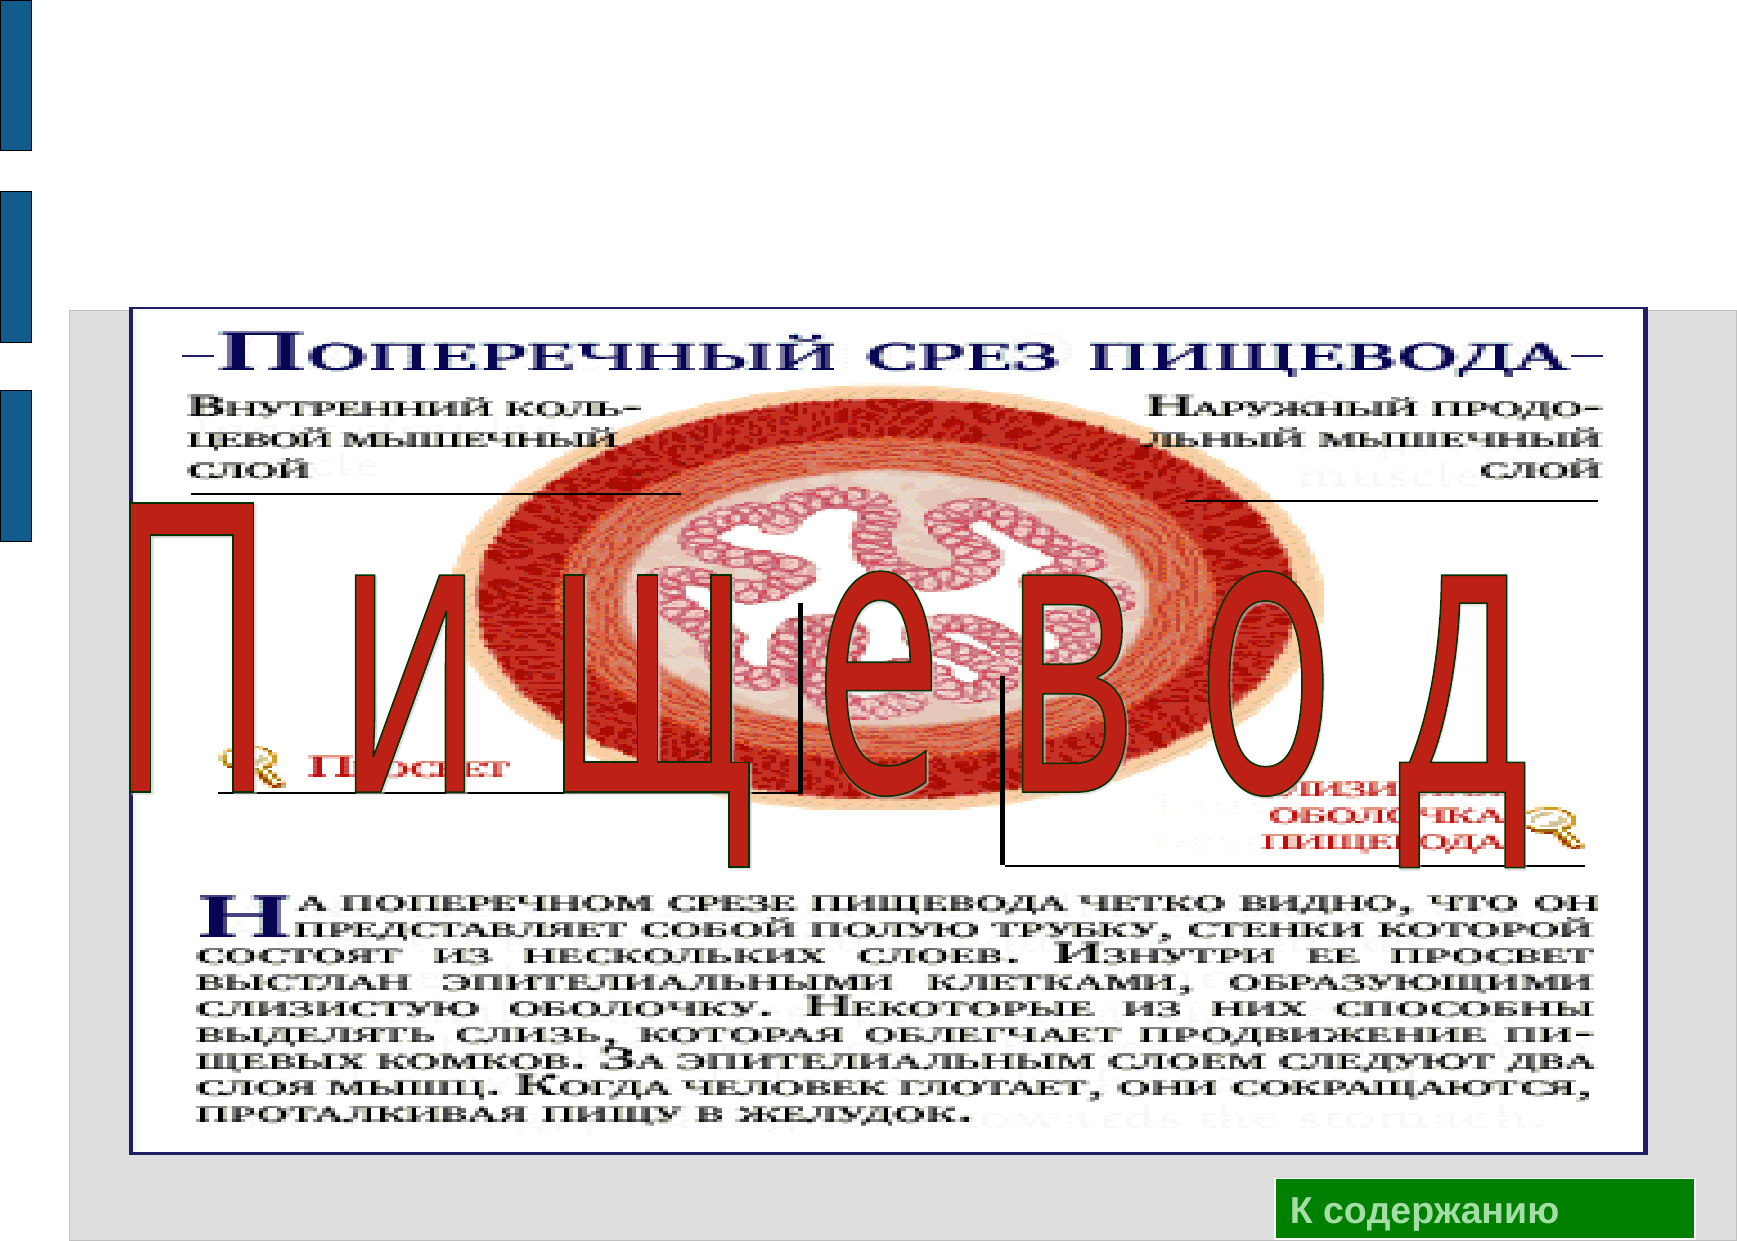

П и щ е в о д
К содержанию